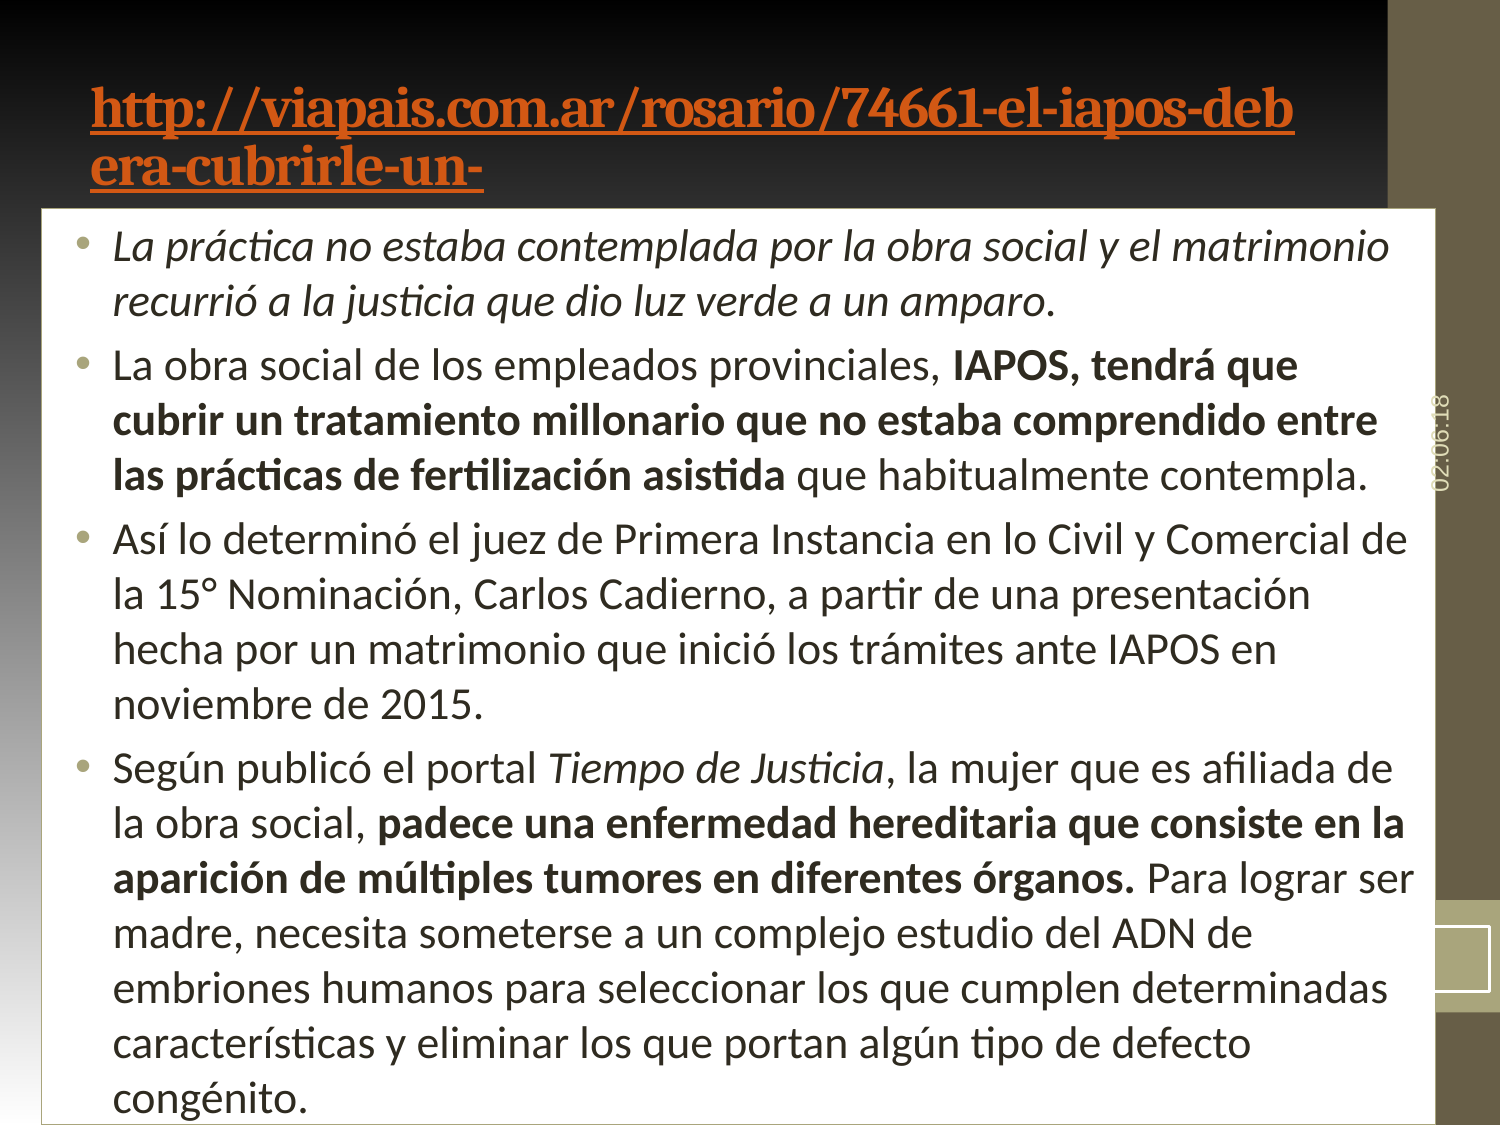

# http://viapais.com.ar/rosario/74661-el-iapos-debera-cubrirle-un-/ 12/03/2017
La práctica no estaba contemplada por la obra social y el matrimonio recurrió a la justicia que dio luz verde a un amparo.
La obra social de los empleados provinciales, IAPOS, tendrá que cubrir un tratamiento millonario que no estaba comprendido entre las prácticas de fertilización asistida que habitualmente contempla.
Así lo determinó el juez de Primera Instancia en lo Civil y Comercial de la 15° Nominación, Carlos Cadierno, a partir de una presentación hecha por un matrimonio que inició los trámites ante IAPOS en noviembre de 2015.
Según publicó el portal Tiempo de Justicia, la mujer que es afiliada de la obra social, padece una enfermedad hereditaria que consiste en la aparición de múltiples tumores en diferentes órganos. Para lograr ser madre, necesita someterse a un complejo estudio del ADN de embriones humanos para seleccionar los que cumplen determinadas características y eliminar los que portan algún tipo de defecto congénito.
02:48:05